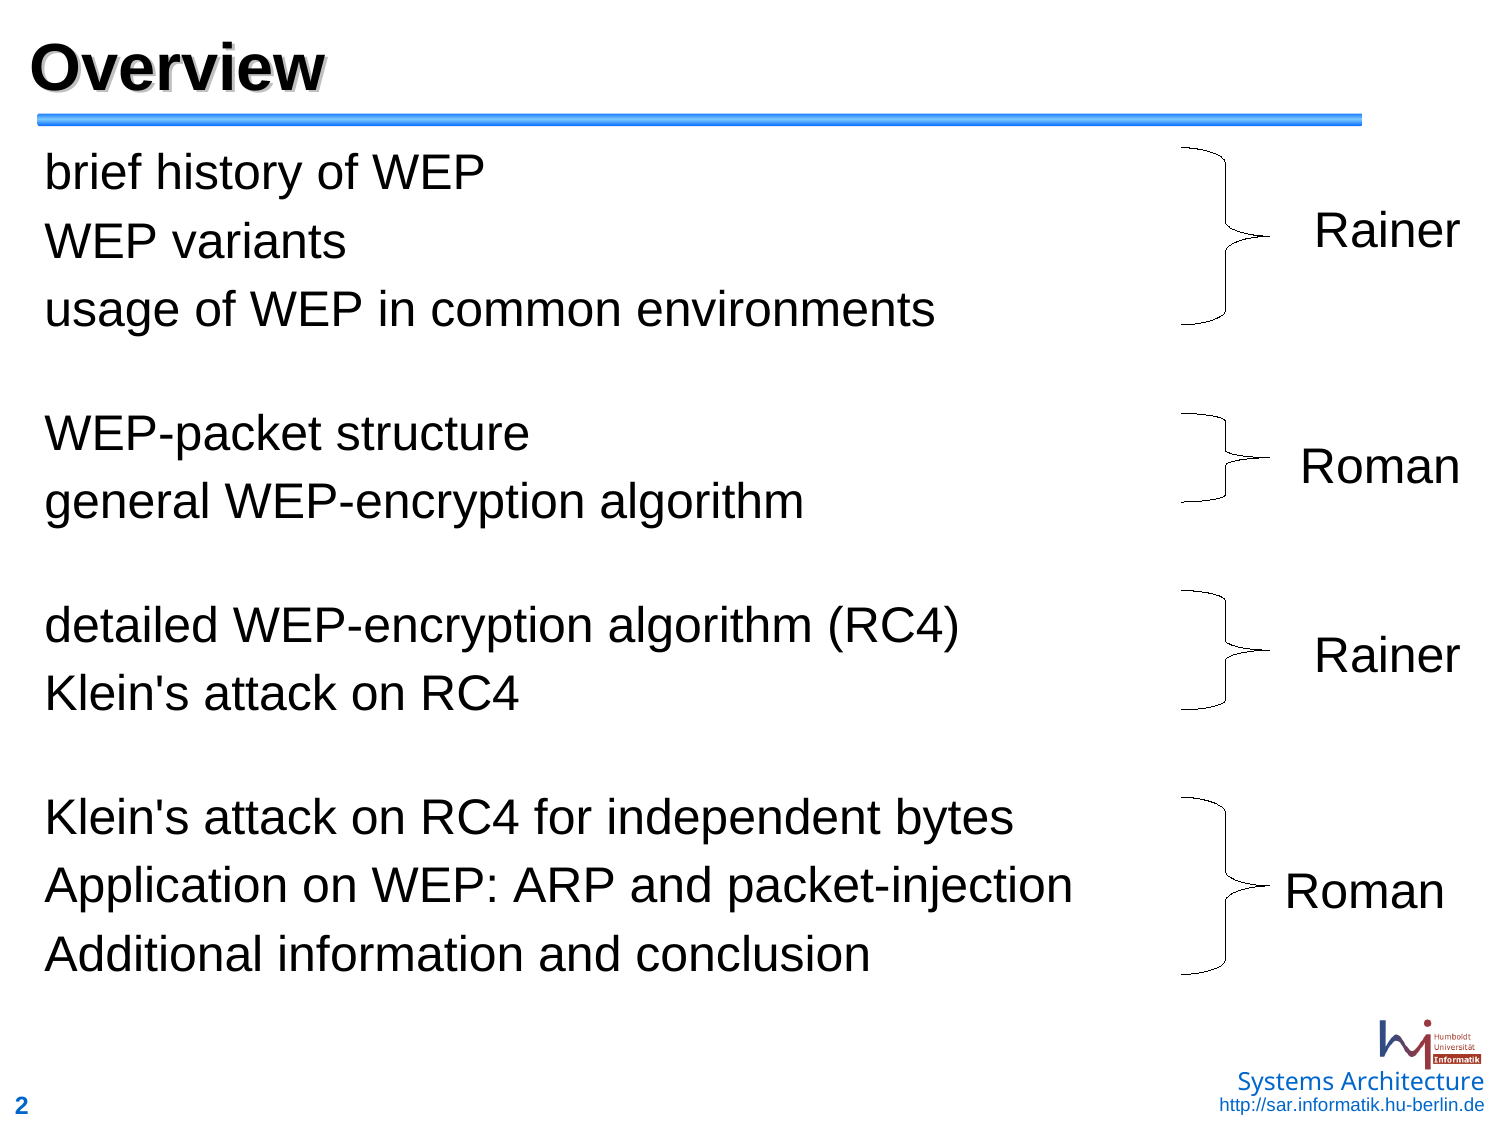

# Overview
brief history of WEP
WEP variants
usage of WEP in common environments
WEP-packet structure
general WEP-encryption algorithm
detailed WEP-encryption algorithm (RC4)
Klein's attack on RC4
Klein's attack on RC4 for independent bytes
Application on WEP: ARP and packet-injection
Additional information and conclusion
Rainer
Roman
Rainer
Roman